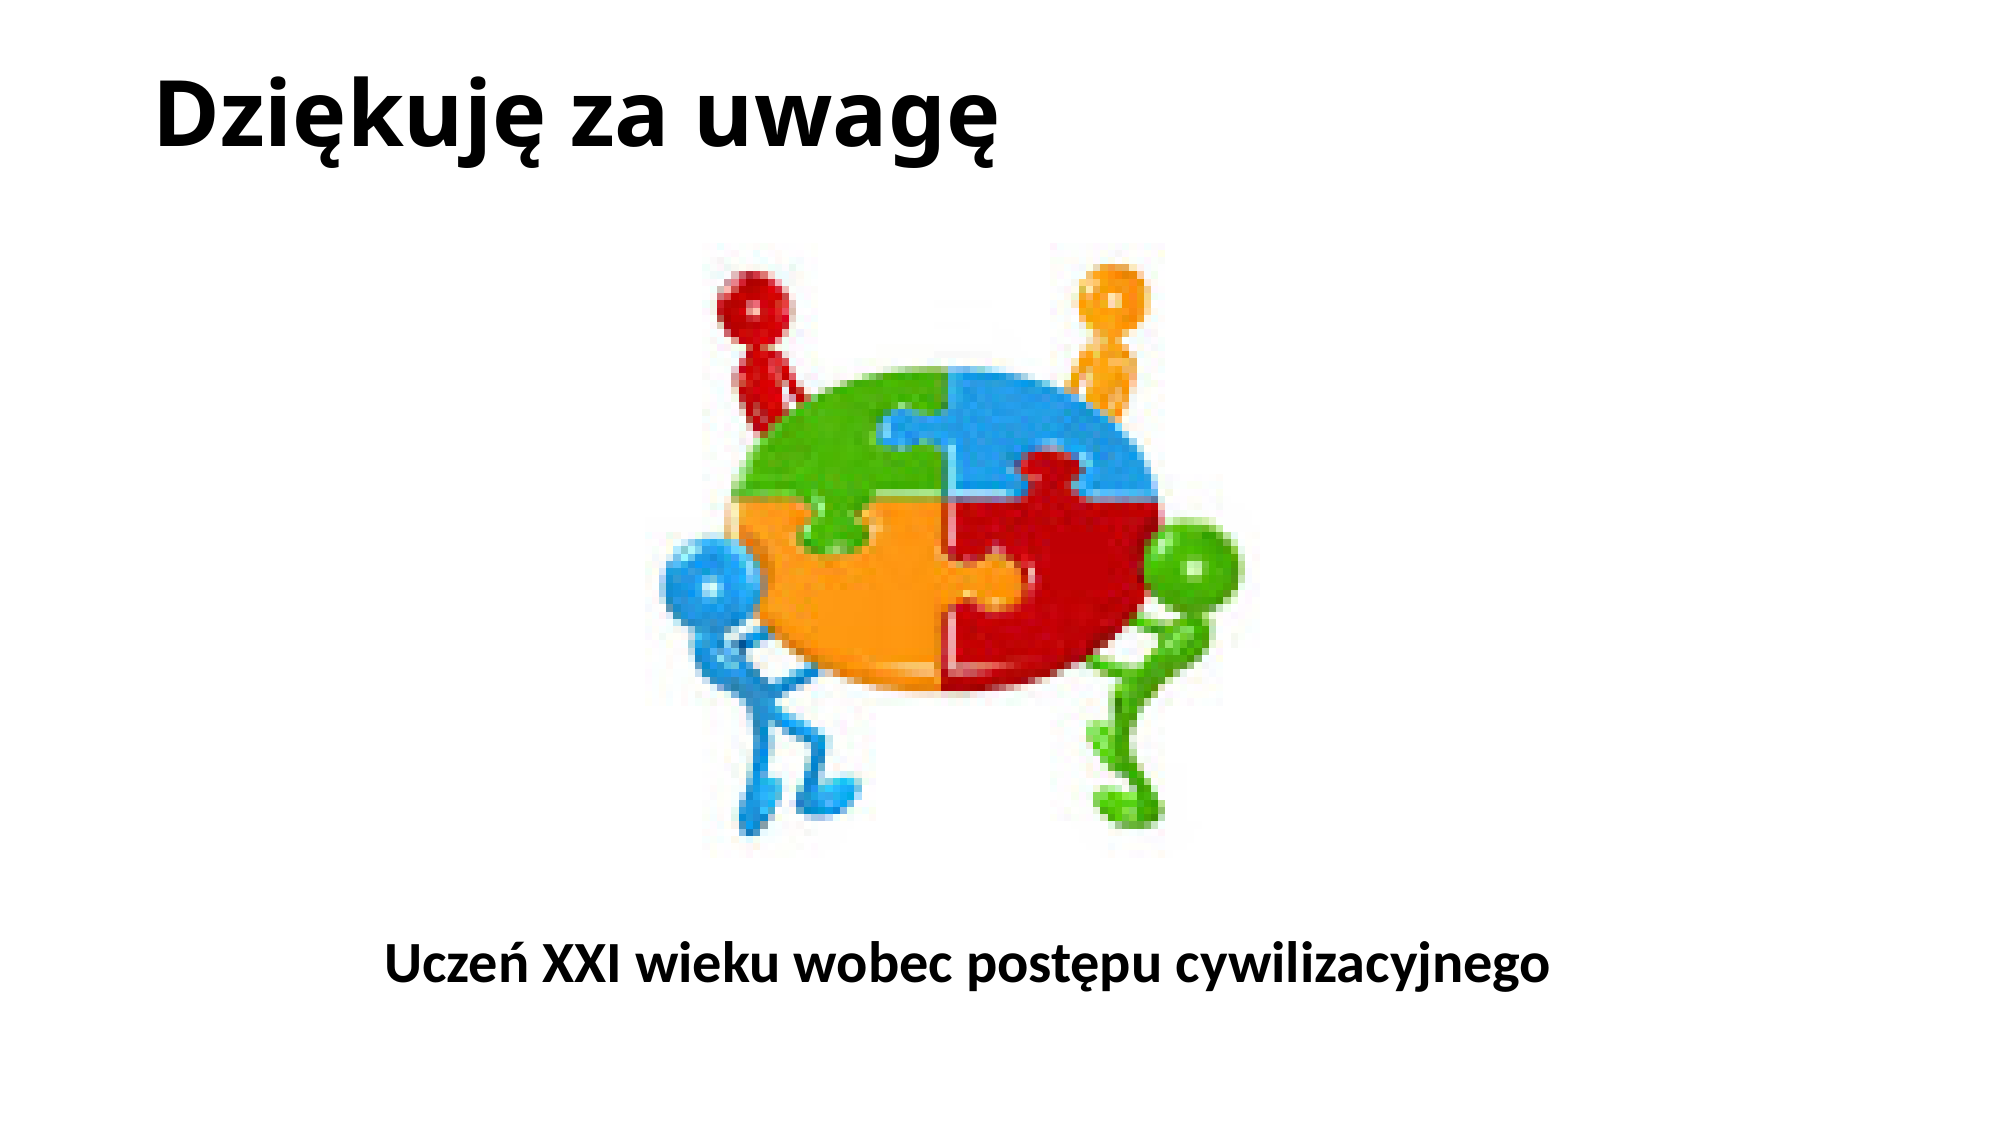

# Dziękuję za uwagę
Uczeń XXI wieku wobec postępu cywilizacyjnego